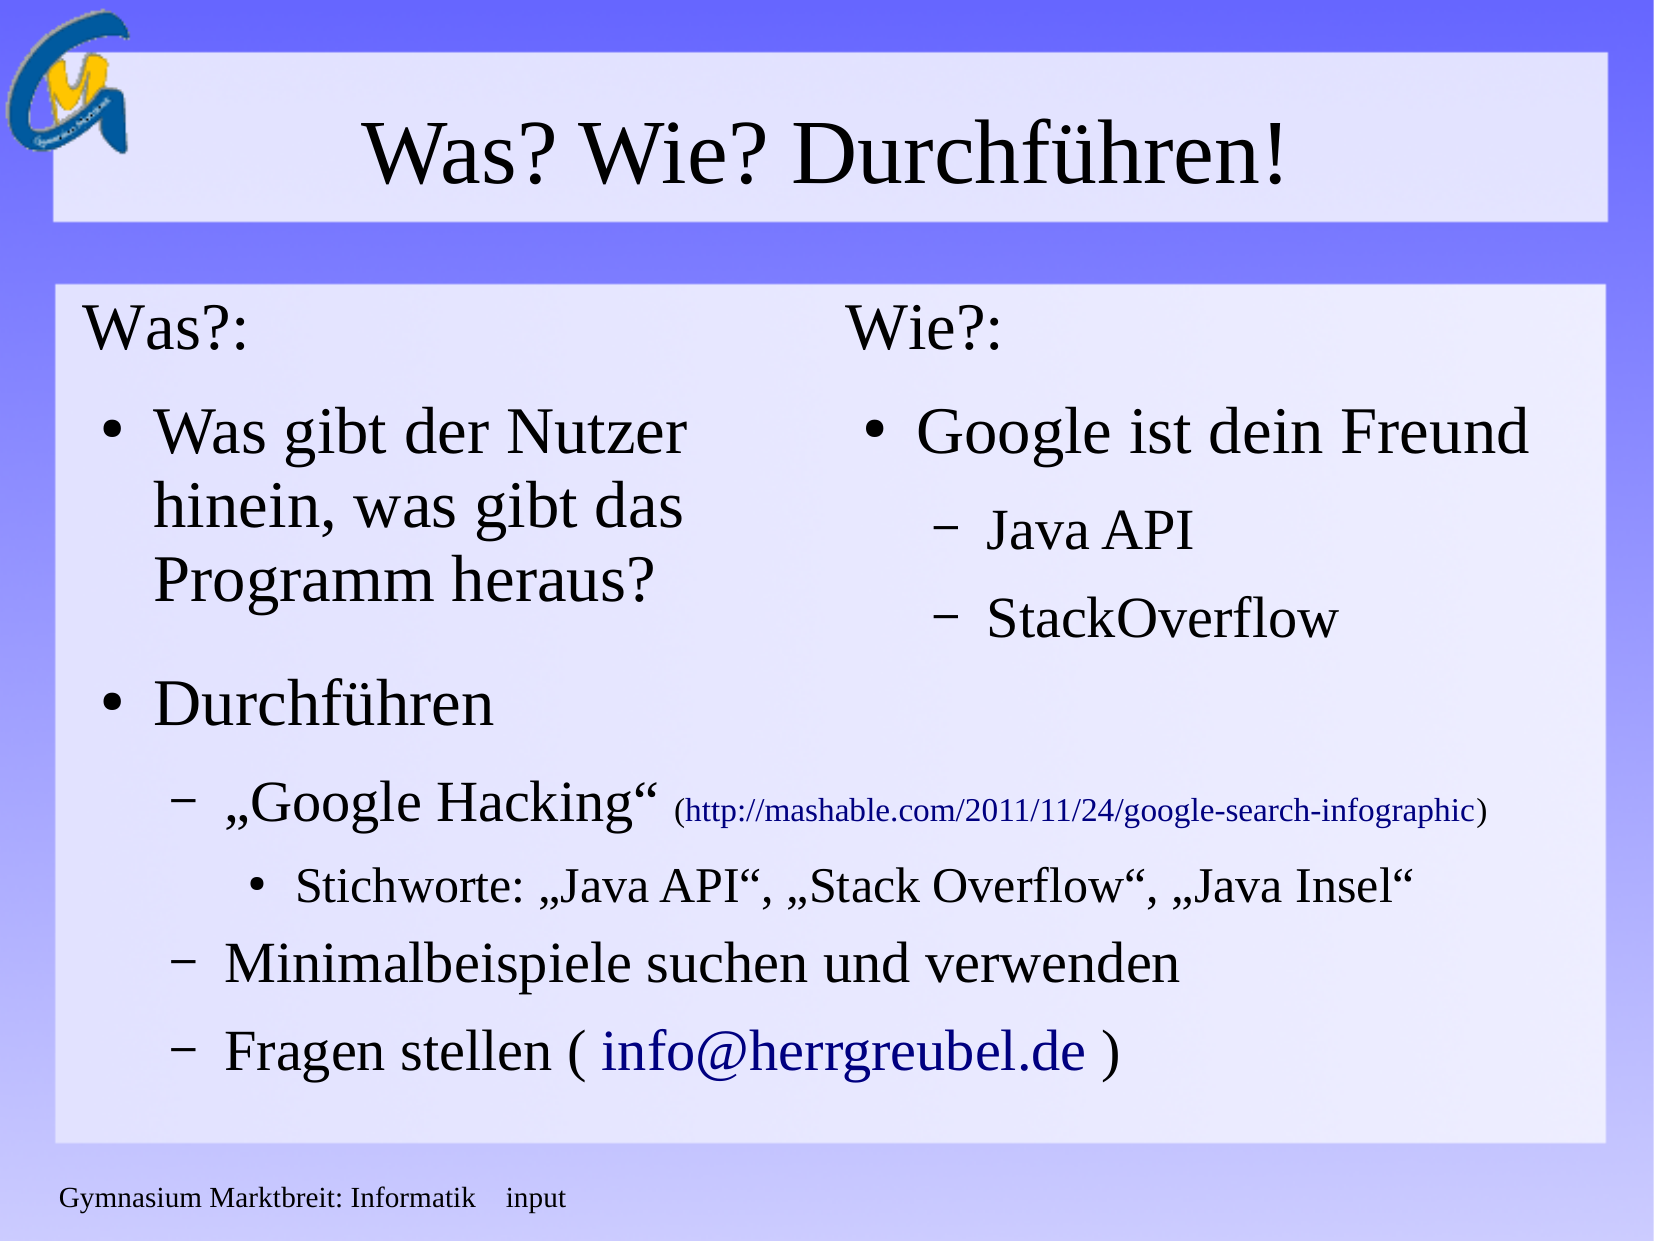

# Was? Wie? Durchführen!
Was?:
Was gibt der Nutzer hinein, was gibt das Programm heraus?
Wie?:
Google ist dein Freund
Java API
StackOverflow
Durchführen
„Google Hacking“ (http://mashable.com/2011/11/24/google-search-infographic)
Stichworte: „Java API“, „Stack Overflow“, „Java Insel“
Minimalbeispiele suchen und verwenden
Fragen stellen ( info@herrgreubel.de )